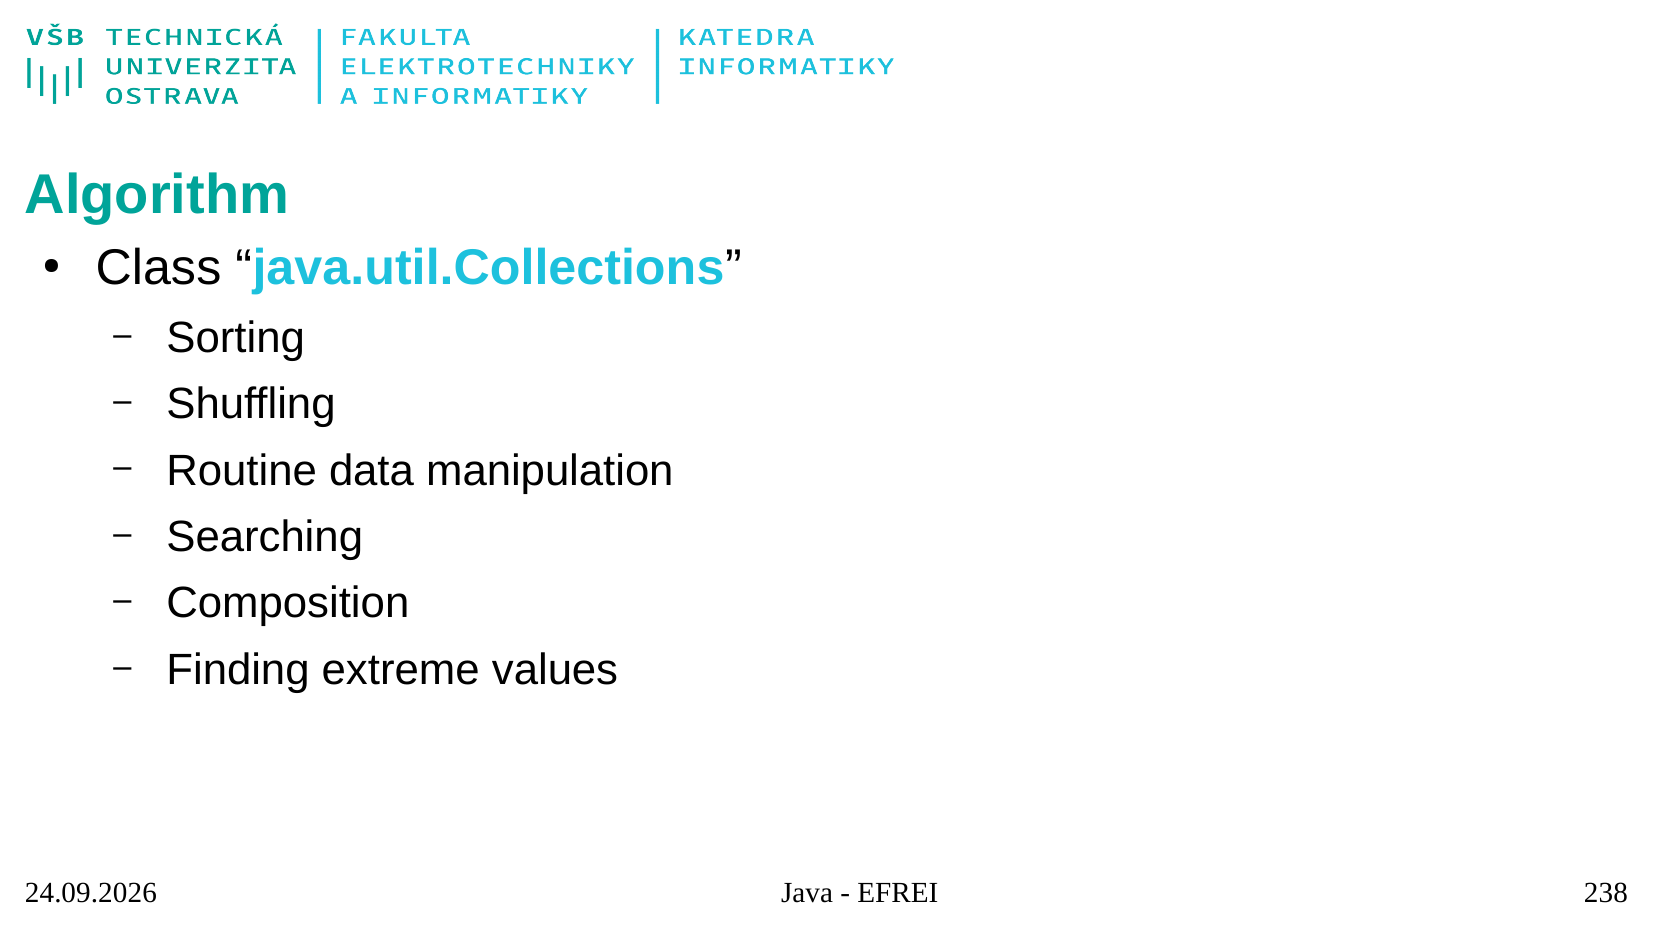

# Algorithm
Class “java.util.Collections”
Sorting
Shuffling
Routine data manipulation
Searching
Composition
Finding extreme values
Java - EFREI
238